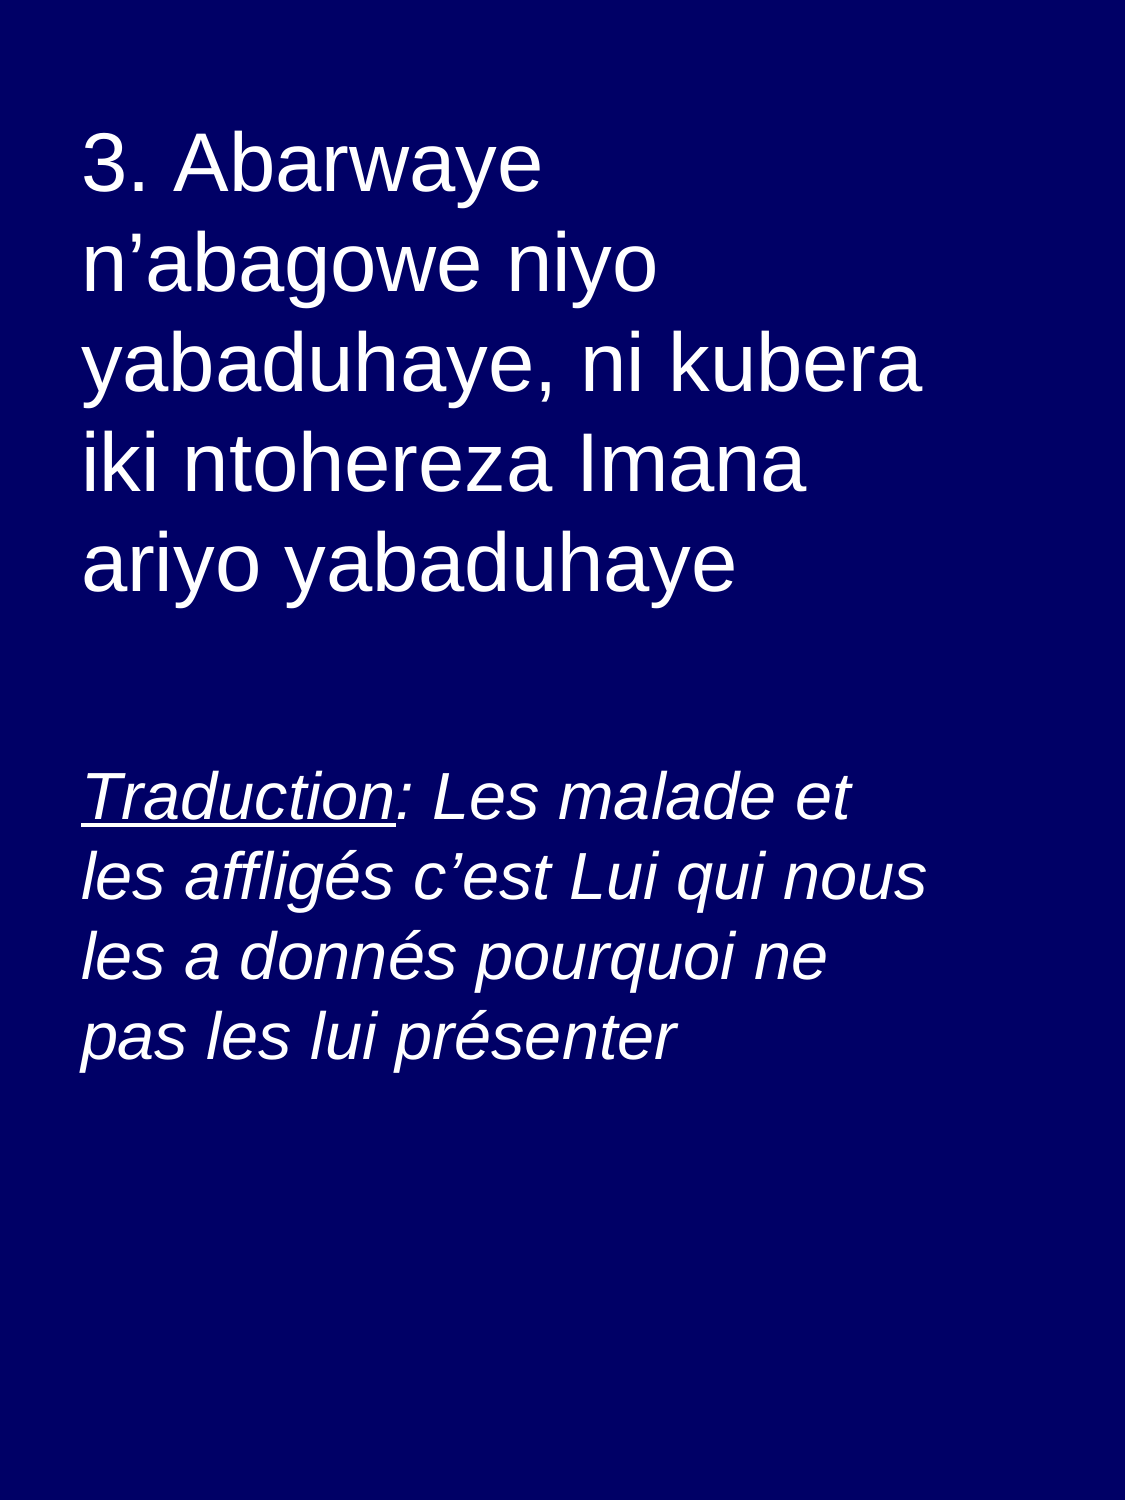

3. Abarwaye n’abagowe niyo yabaduhaye, ni kubera iki ntohereza Imana ariyo yabaduhaye
Traduction: Les malade et les affligés c’est Lui qui nous les a donnés pourquoi ne pas les lui présenter